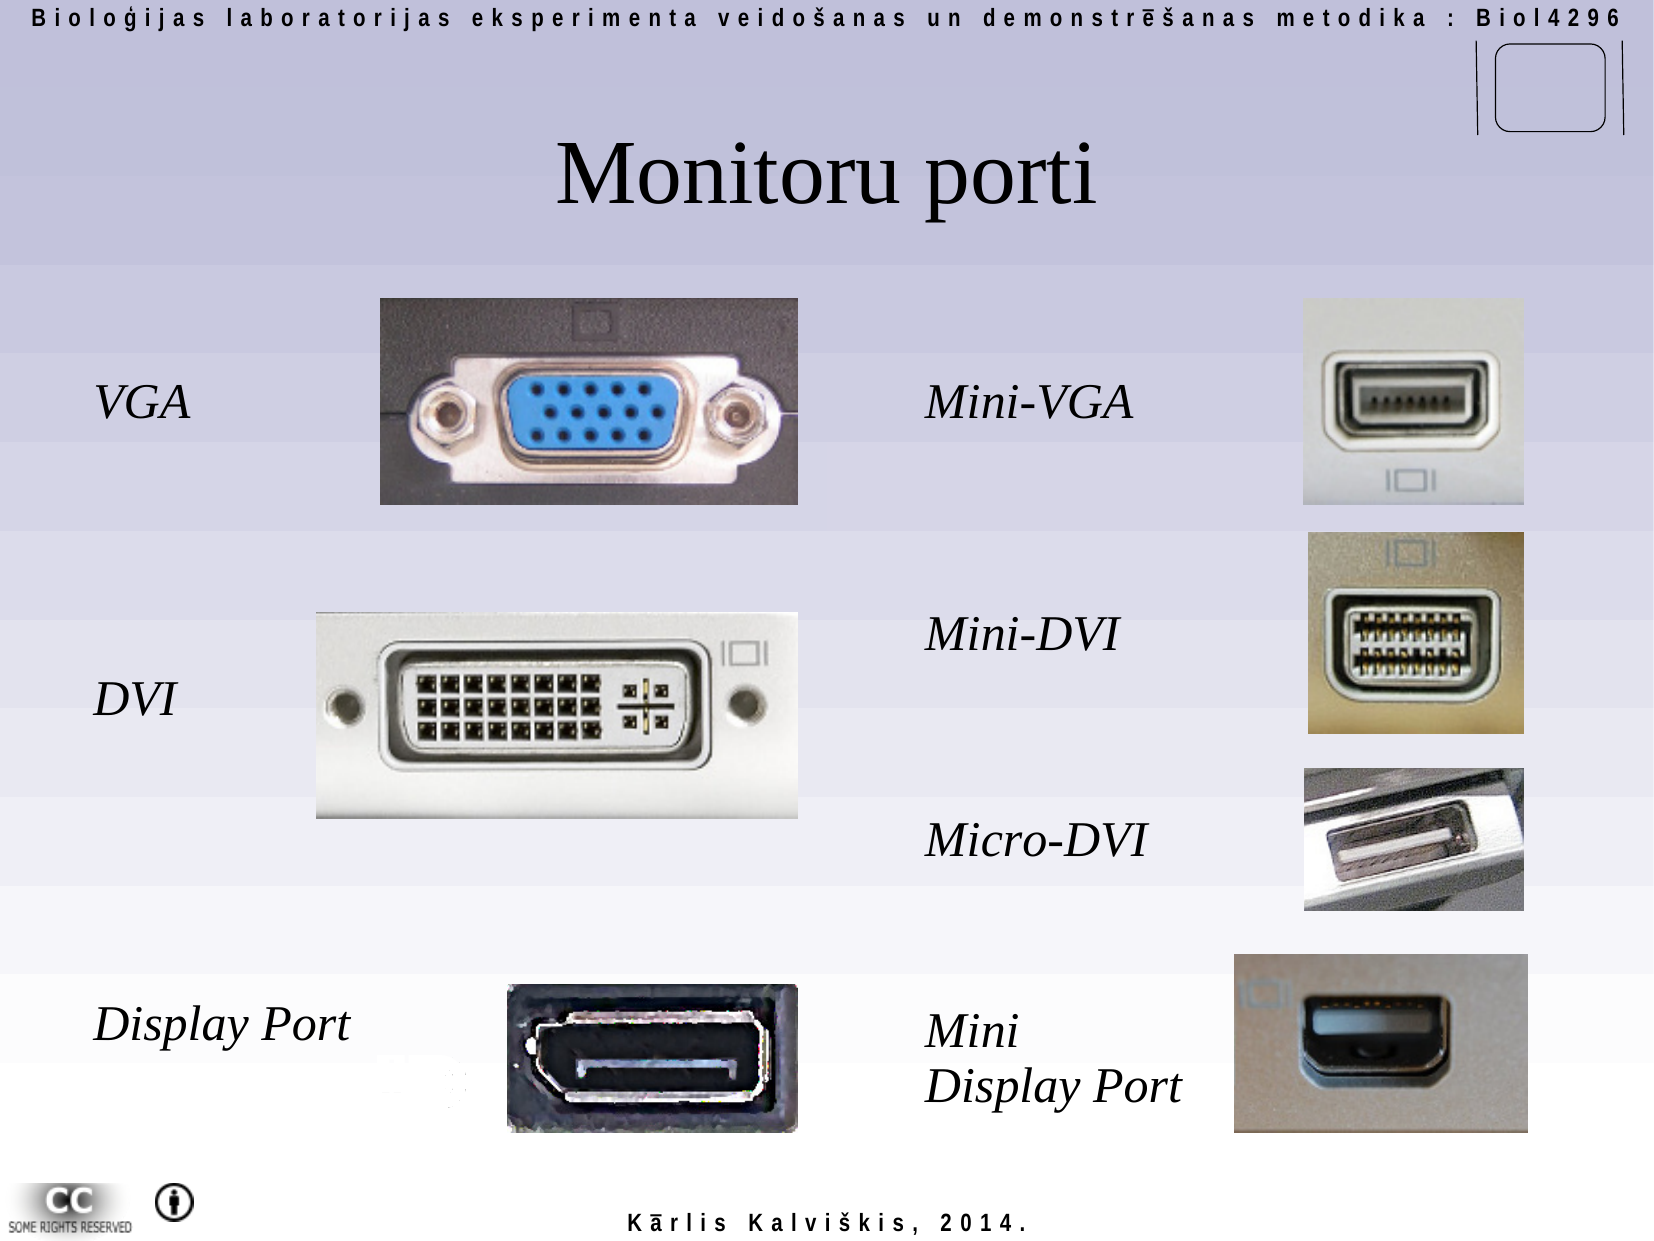

# Monitoru porti
VGA
Mini-VGA
Mini-DVI
DVI
Micro-DVI
Display Port
Mini
Display Port